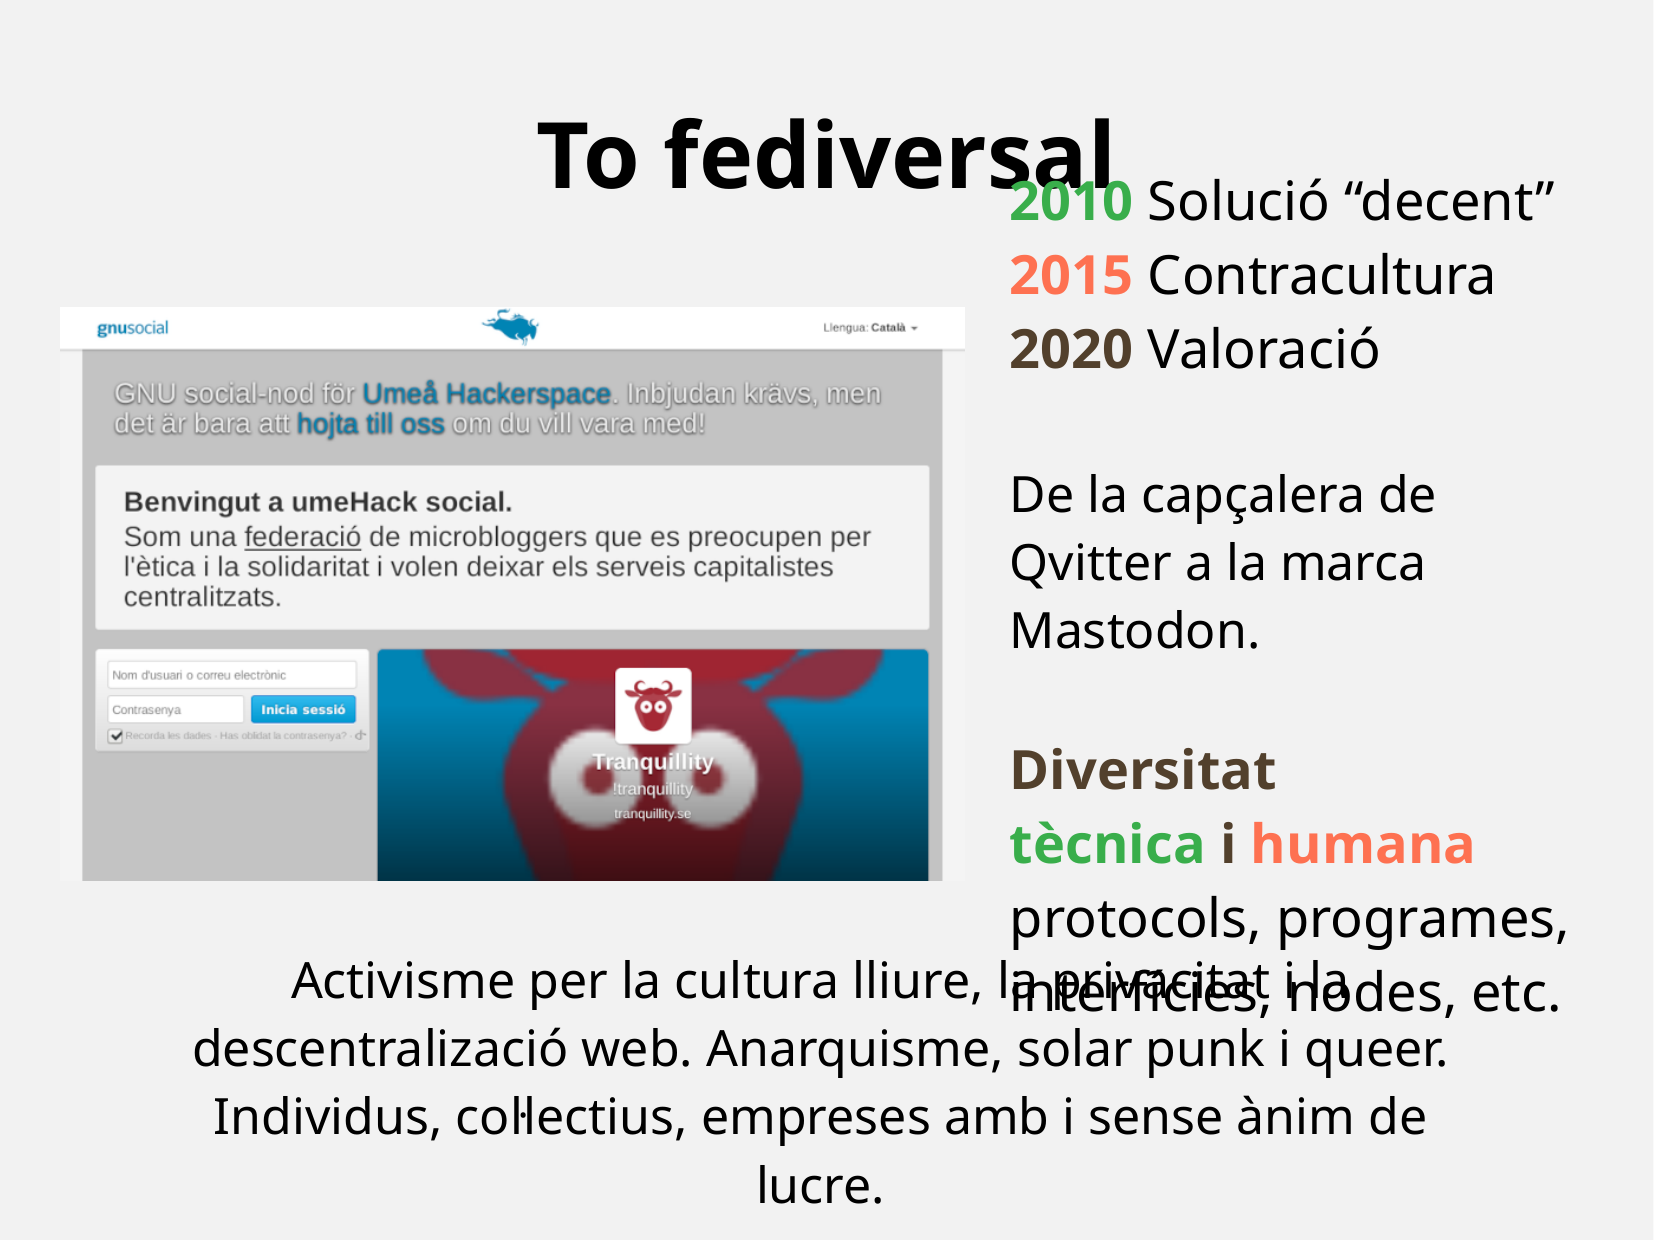

# To fediversal
2010 Solució “decent”
2015 Contracultura
2020 Valoració
De la capçalera de Qvitter a la marca Mastodon.
Diversitat
tècnica i humana
protocols, programes, interfícies, nodes, etc.
Activisme per la cultura lliure, la privacitat i la descentralizació web. Anarquisme, solar punk i queer.
Individus, col·lectius, empreses amb i sense ànim de lucre.